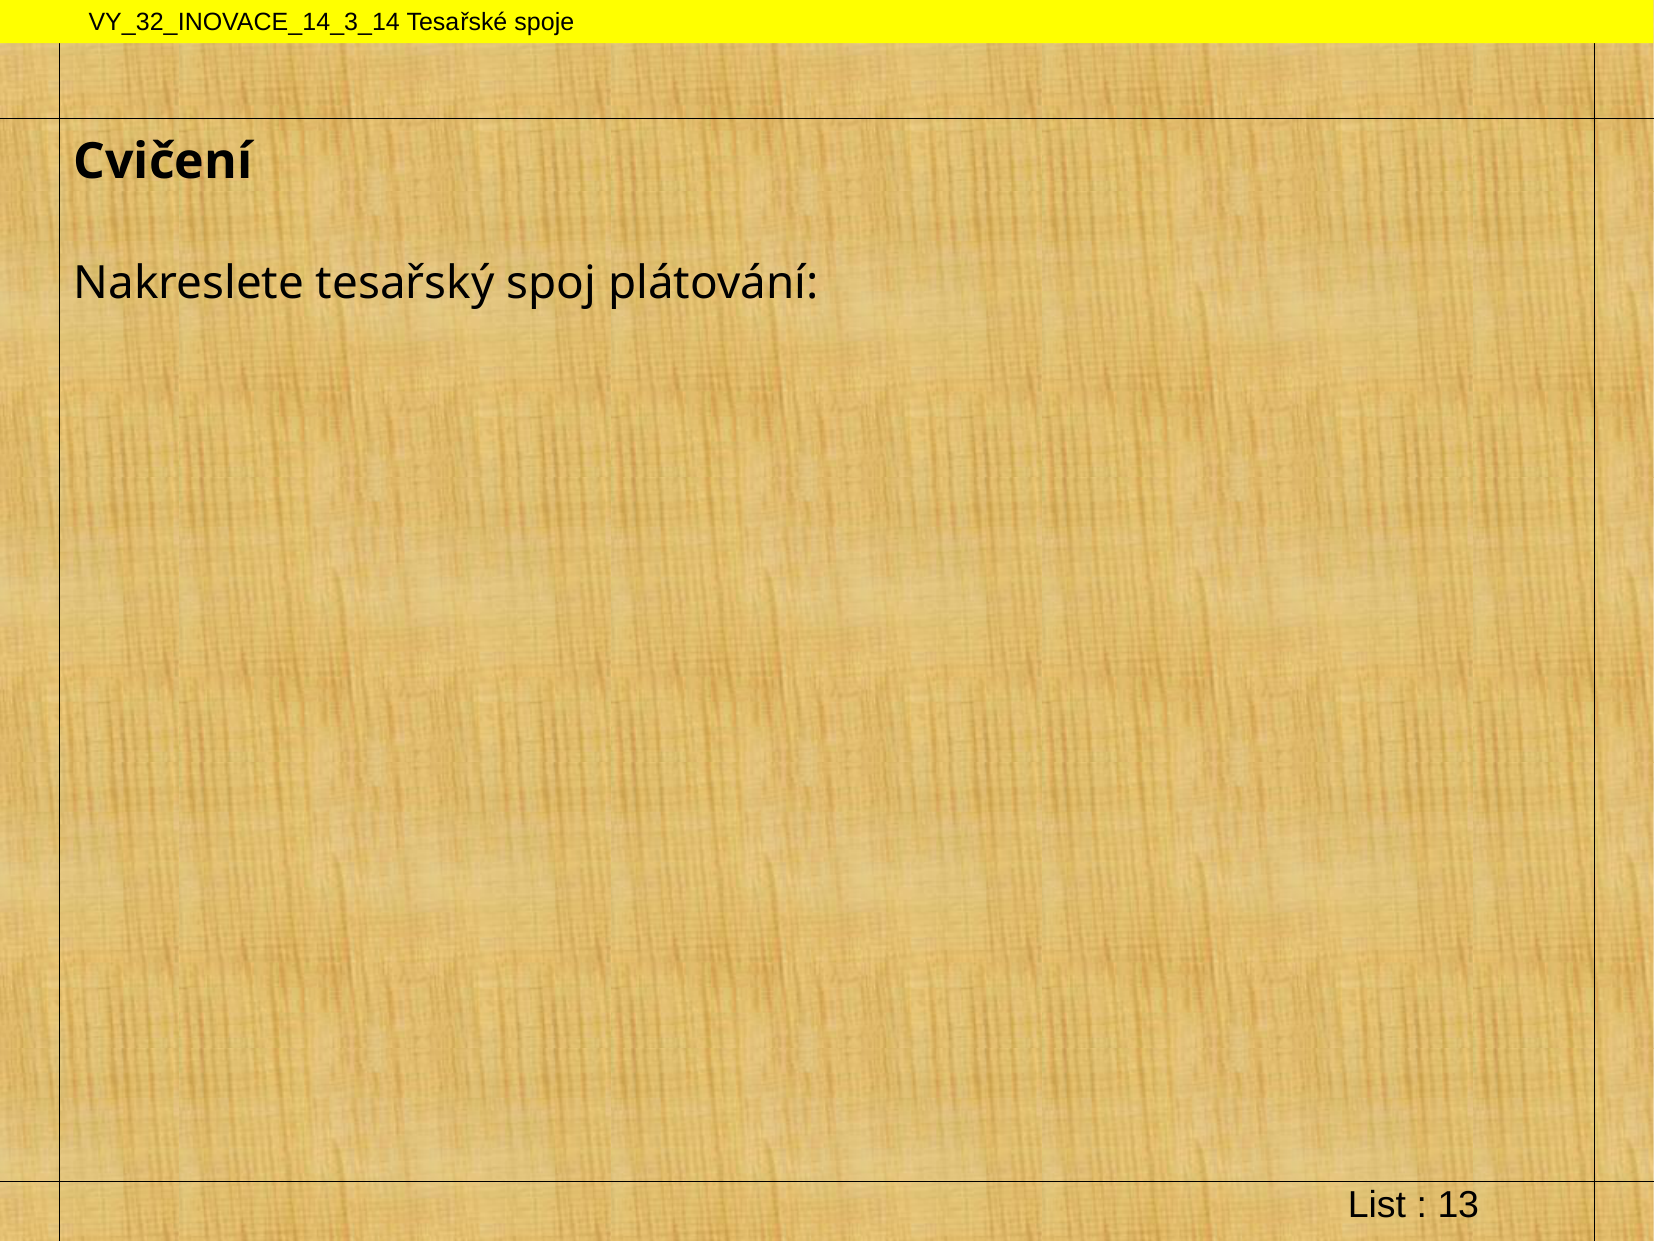

VY_32_INOVACE_14_3_14 Tesařské spoje
Cvičení
Nakreslete tesařský spoj plátování:
List :